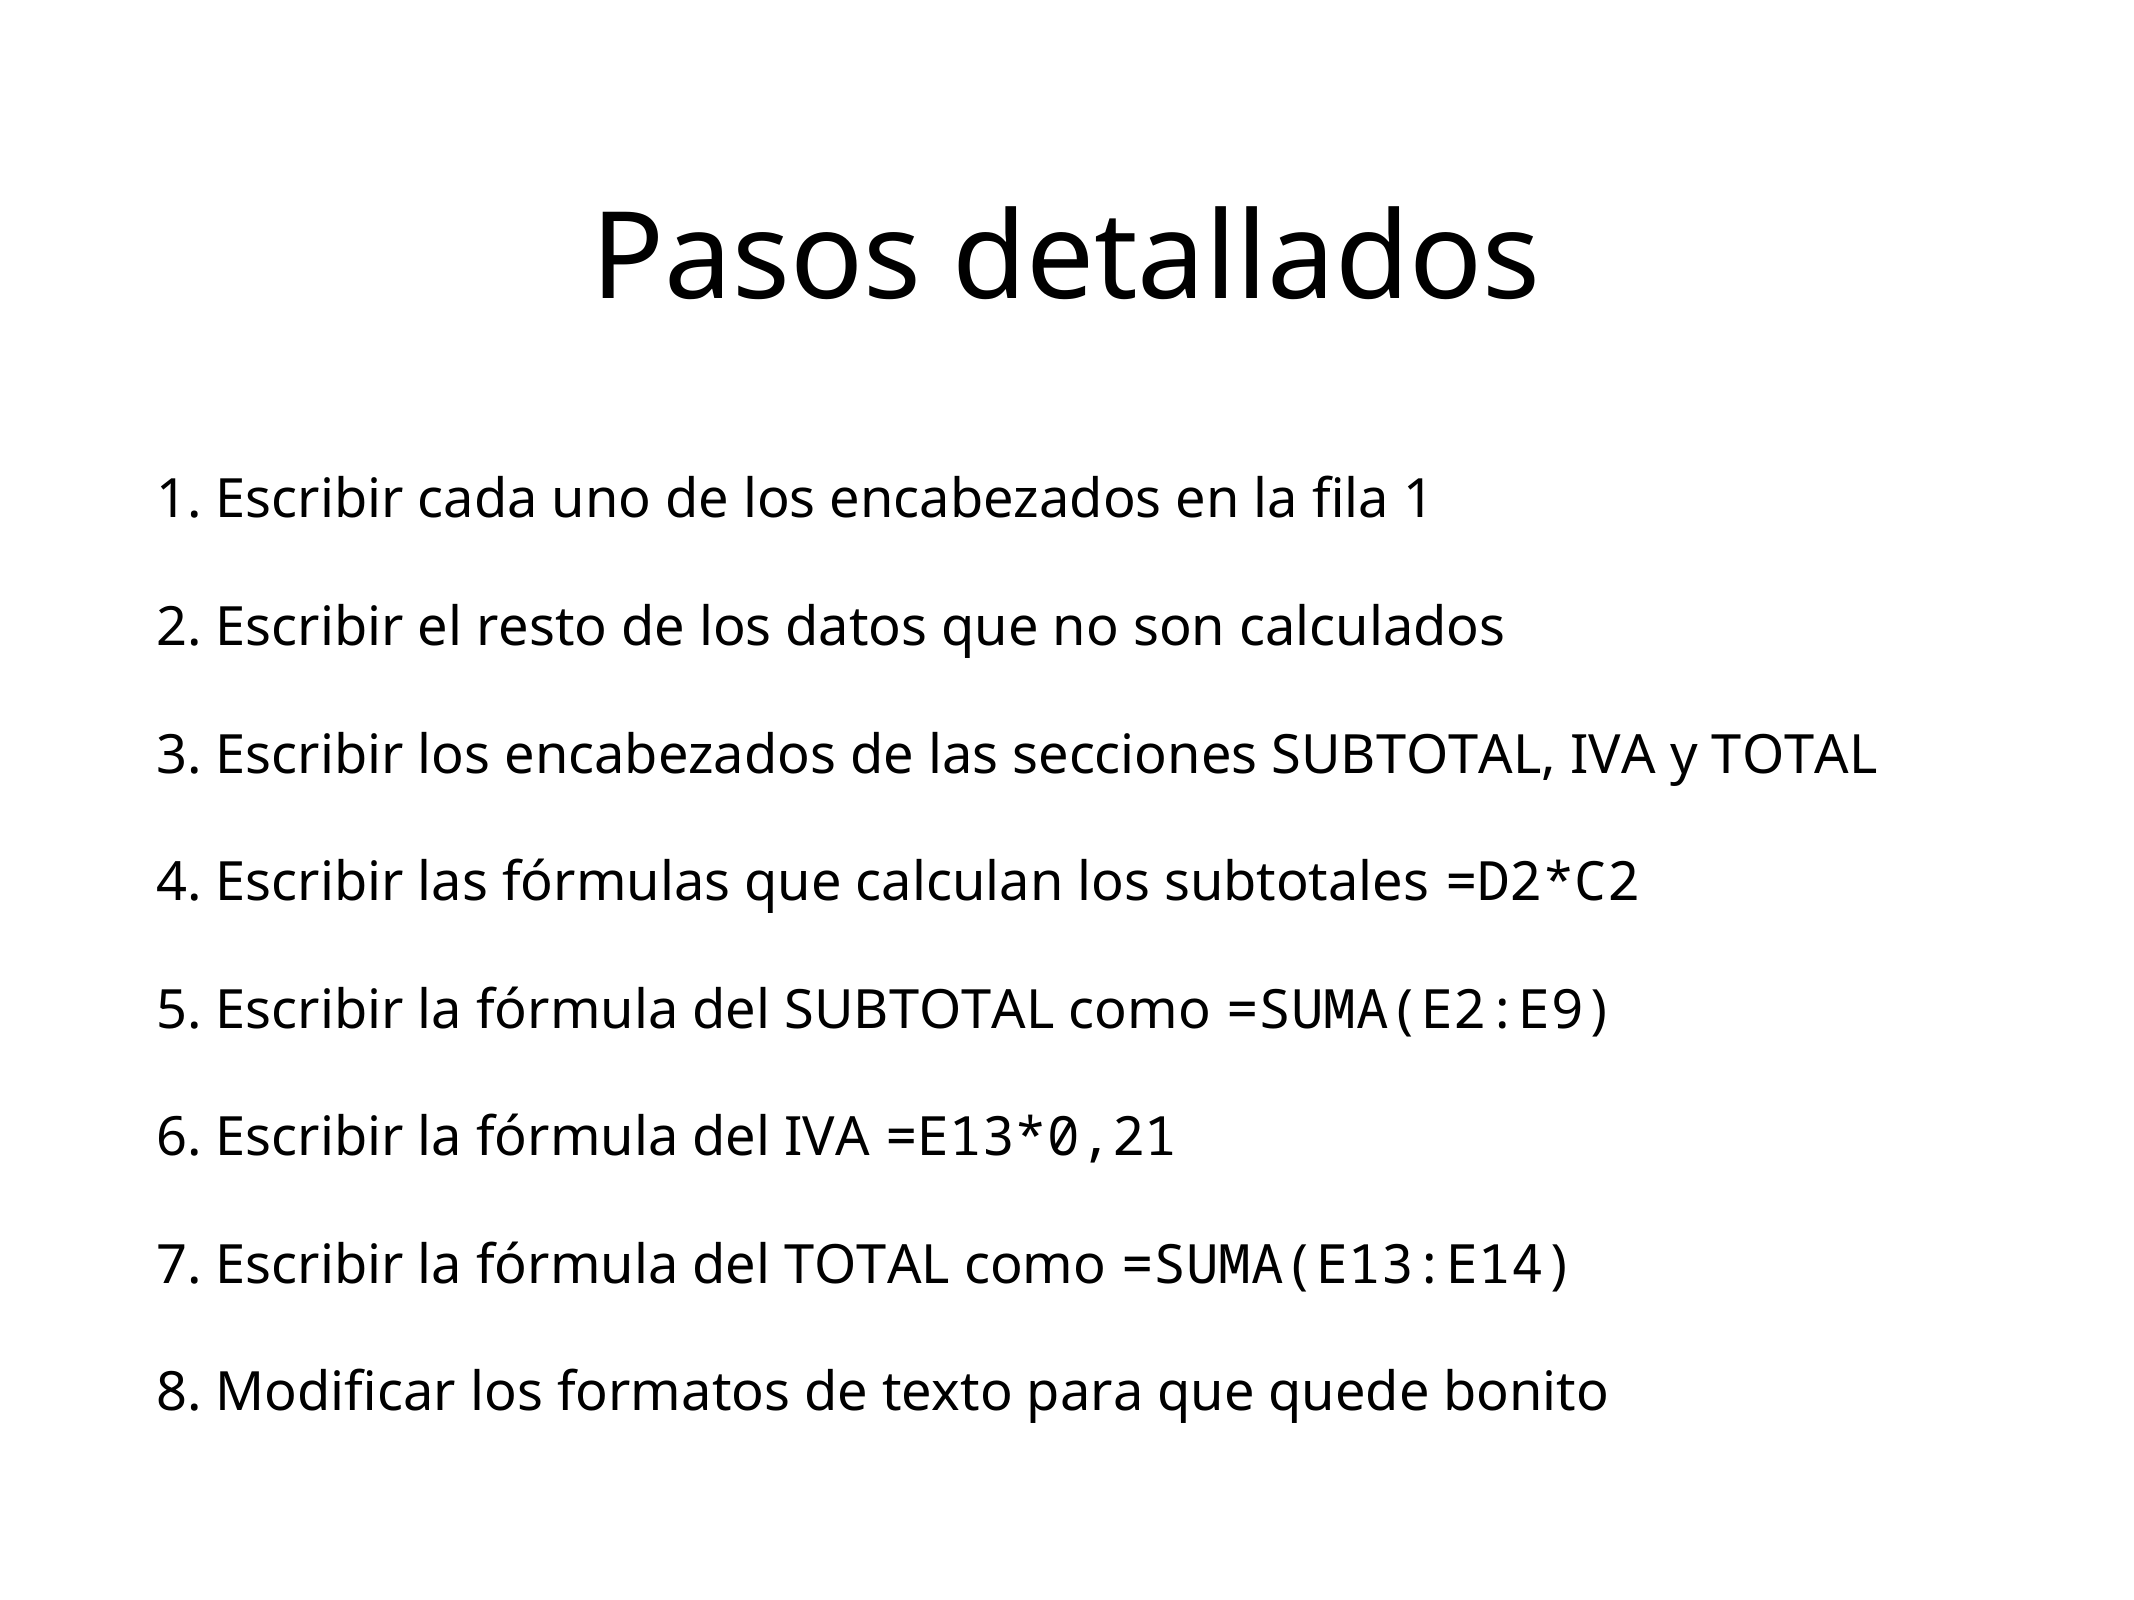

# Pasos detallados
1. Escribir cada uno de los encabezados en la fila 1
2. Escribir el resto de los datos que no son calculados
3. Escribir los encabezados de las secciones SUBTOTAL, IVA y TOTAL
4. Escribir las fórmulas que calculan los subtotales =D2*C2
5. Escribir la fórmula del SUBTOTAL como =SUMA(E2:E9)
6. Escribir la fórmula del IVA =E13*0,21
7. Escribir la fórmula del TOTAL como =SUMA(E13:E14)
8. Modificar los formatos de texto para que quede bonito